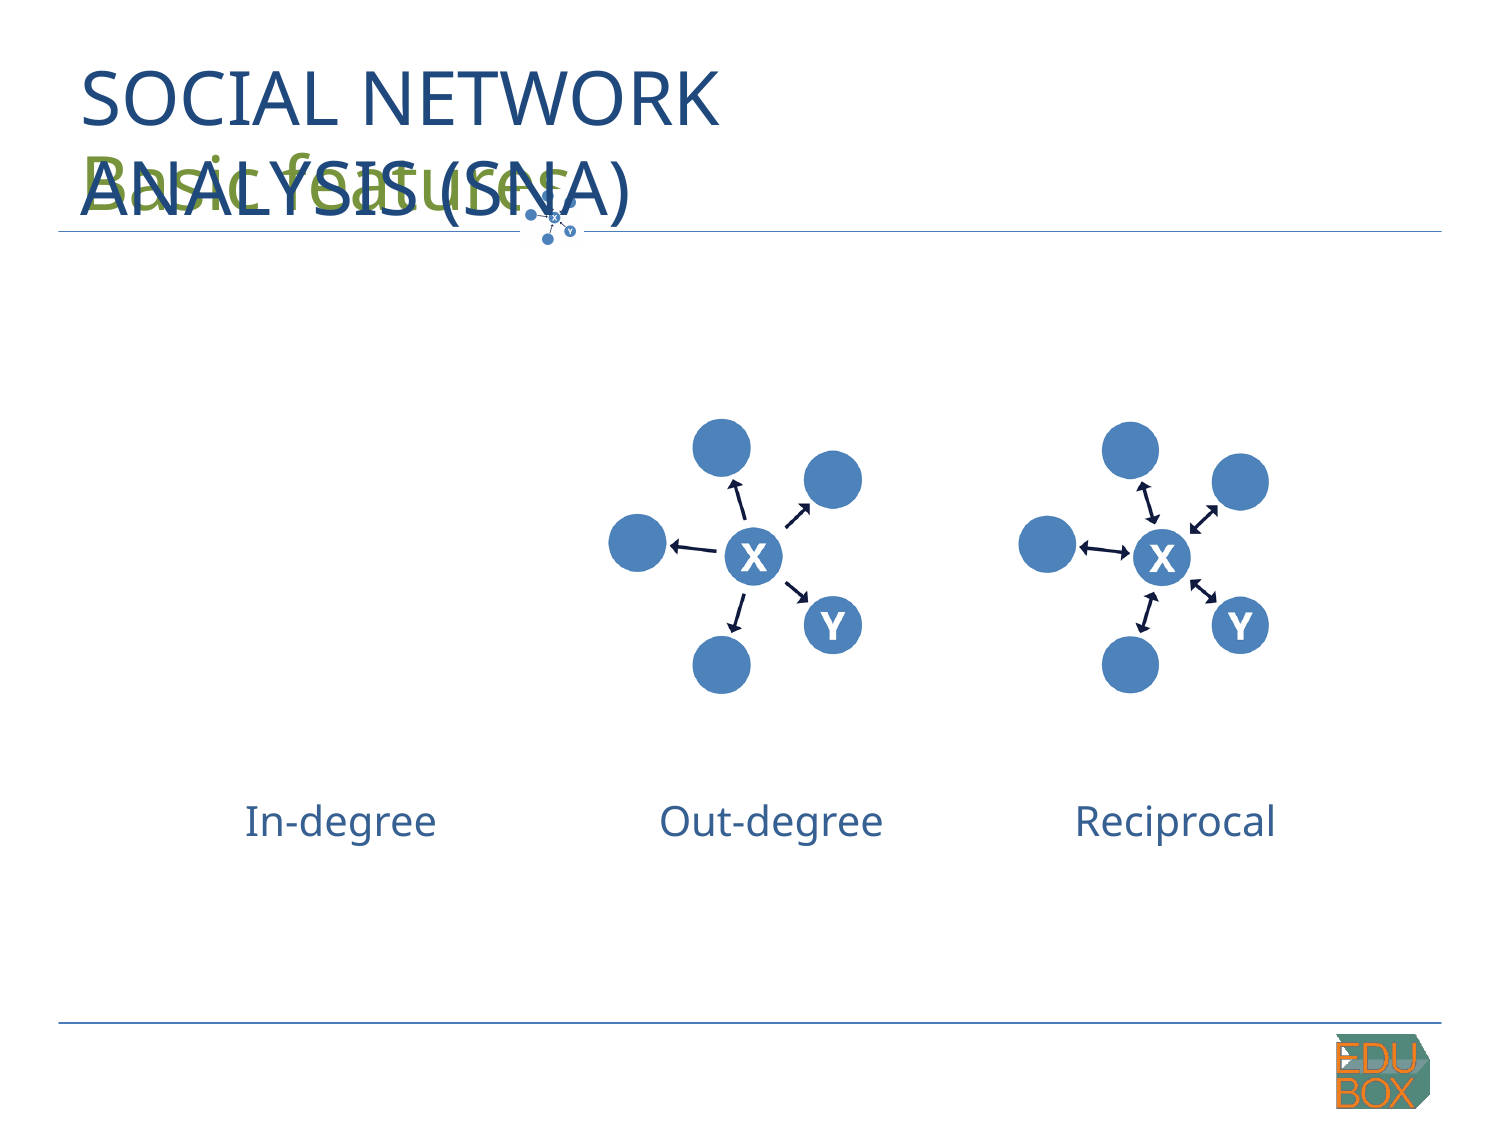

SOCIAL NETWORK ANALYSIS (SNA)
# Basic features
In-degree
Out-degree
Reciprocal